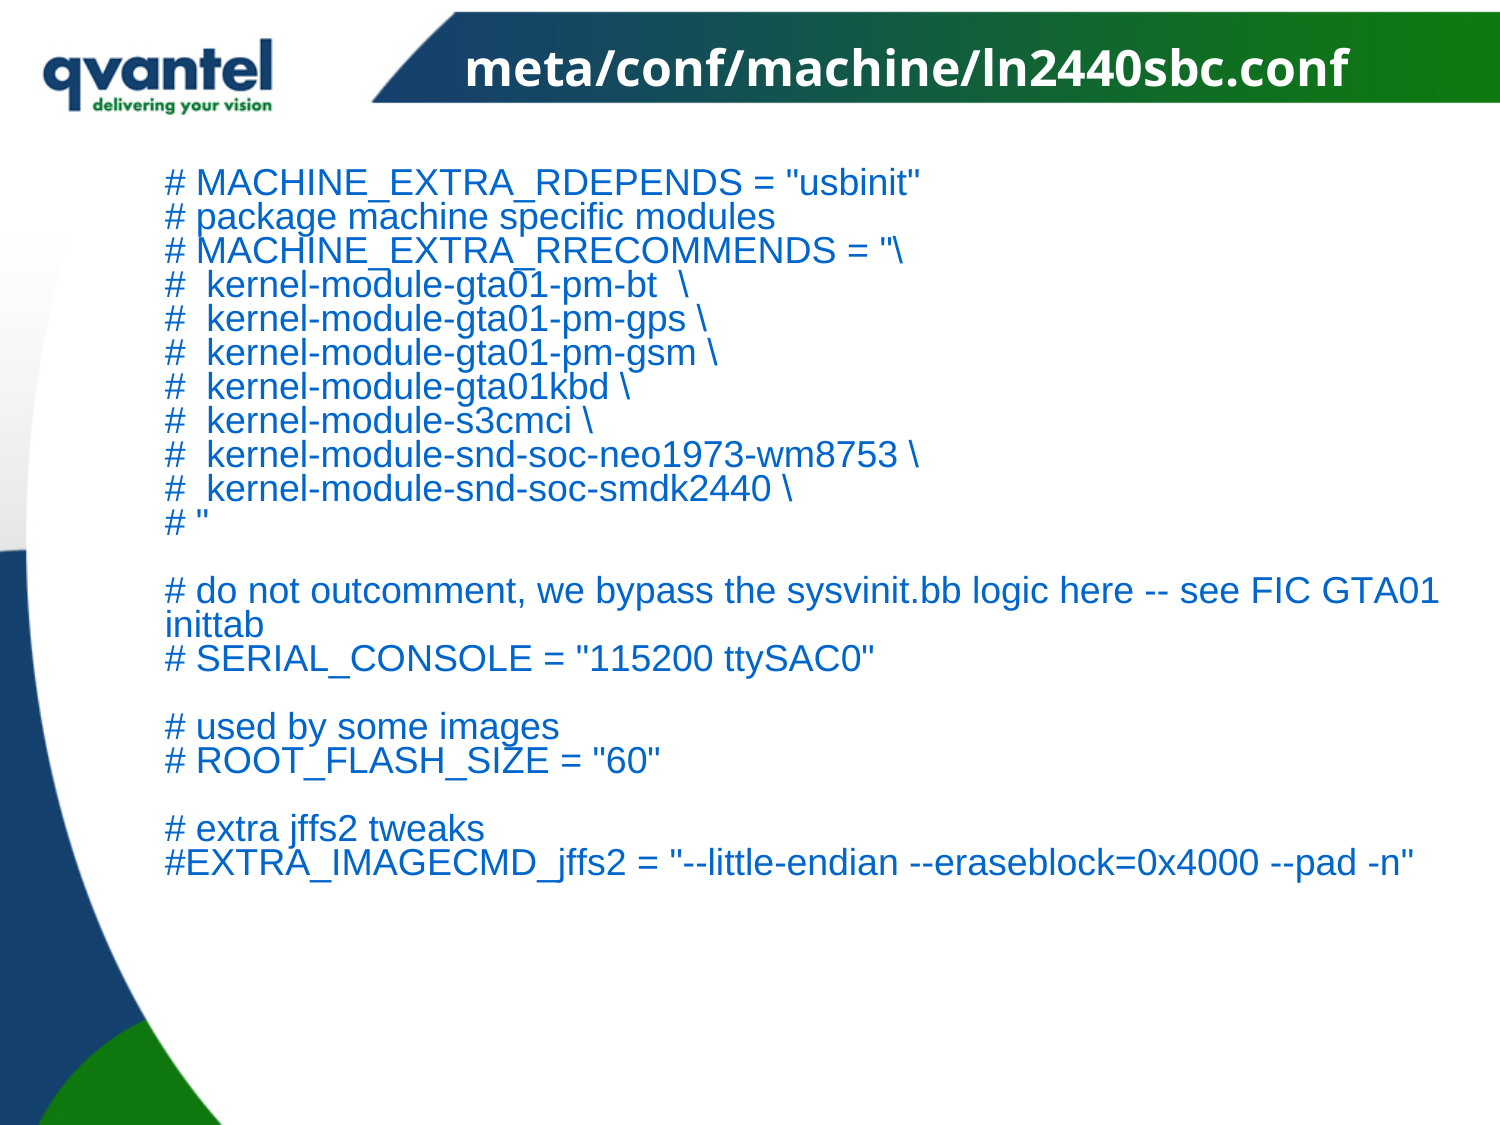

# meta/conf/machine/ln2440sbc.conf
# MACHINE_EXTRA_RDEPENDS = "usbinit"
# package machine specific modules
# MACHINE_EXTRA_RRECOMMENDS = "\
# kernel-module-gta01-pm-bt \
# kernel-module-gta01-pm-gps \
# kernel-module-gta01-pm-gsm \
# kernel-module-gta01kbd \
# kernel-module-s3cmci \
# kernel-module-snd-soc-neo1973-wm8753 \
# kernel-module-snd-soc-smdk2440 \
# "
# do not outcomment, we bypass the sysvinit.bb logic here -- see FIC GTA01 inittab
# SERIAL_CONSOLE = "115200 ttySAC0"
# used by some images
# ROOT_FLASH_SIZE = "60"
# extra jffs2 tweaks
#EXTRA_IMAGECMD_jffs2 = "--little-endian --eraseblock=0x4000 --pad -n"
© 2007 Qvantel Oy - http://www.qvantel.com